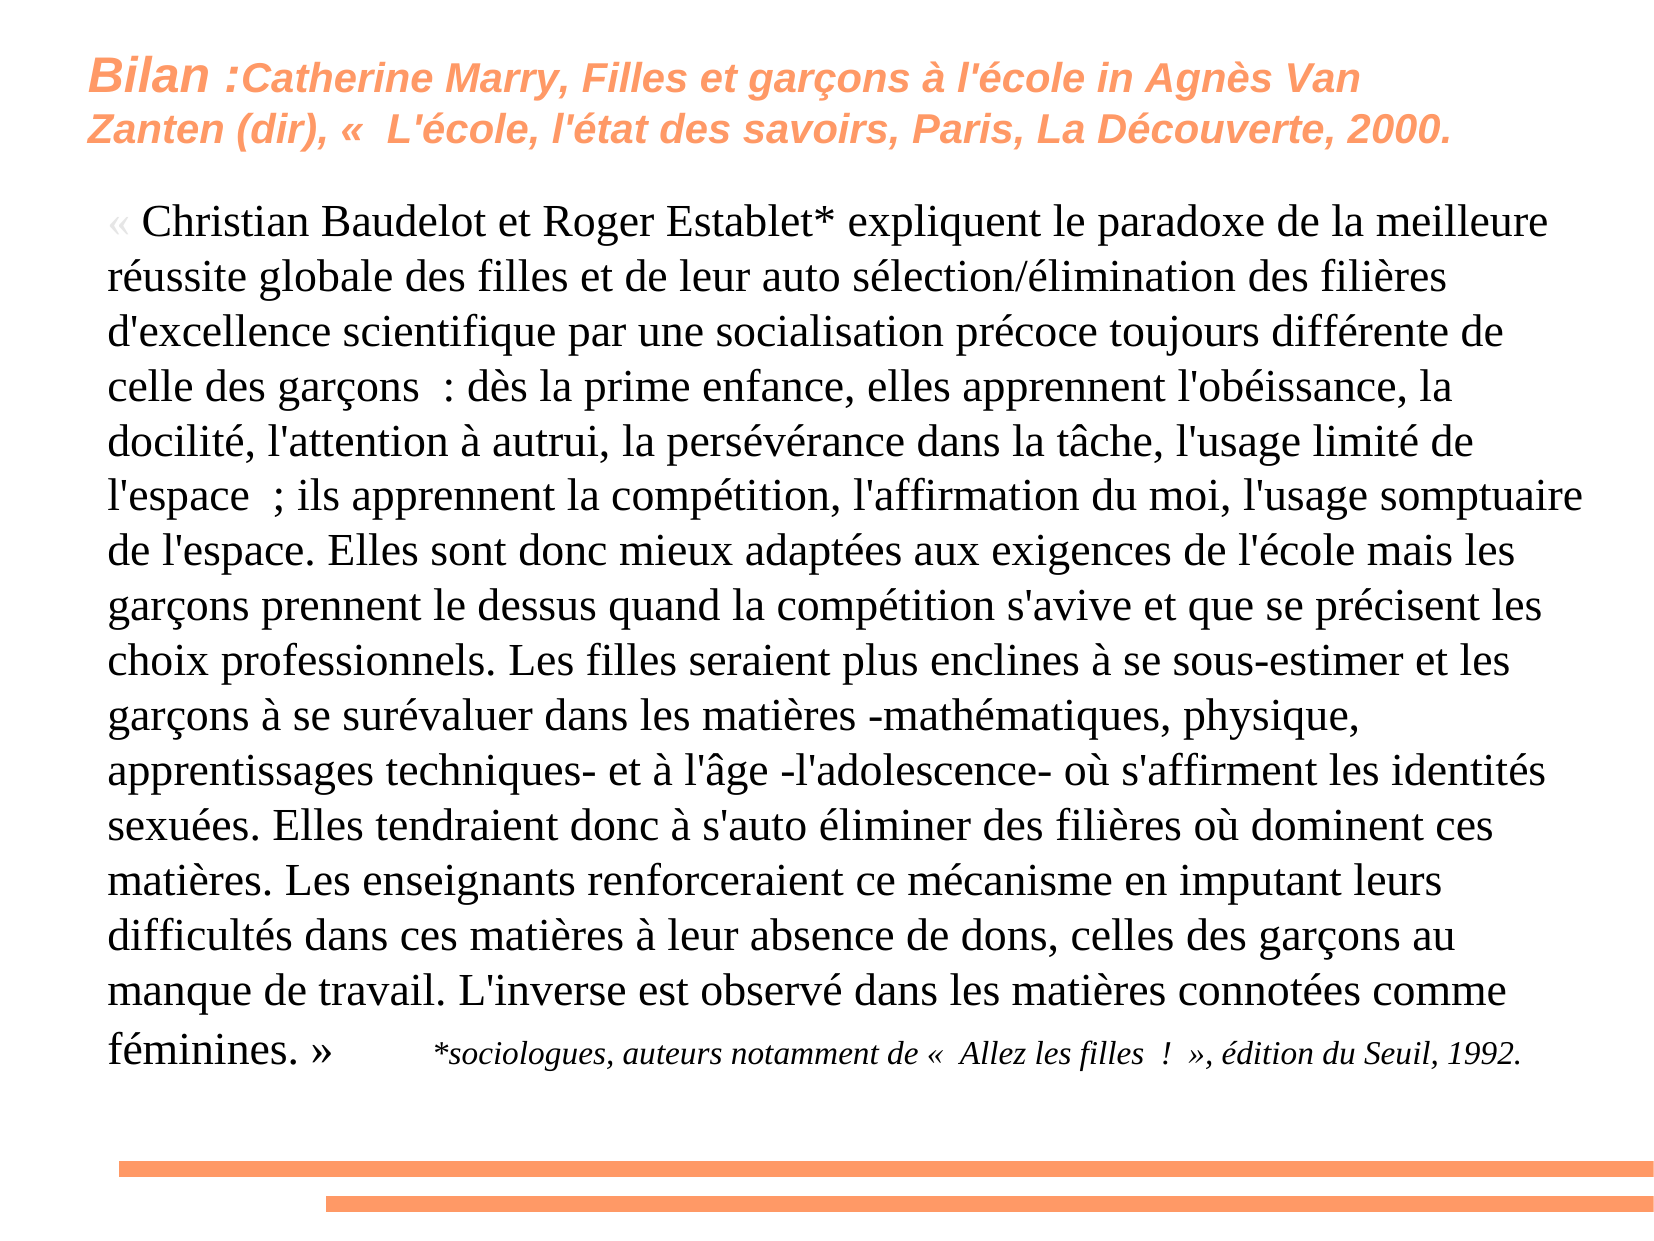

# Bilan :Catherine Marry, Filles et garçons à l'école in Agnès Van Zanten (dir), «  L'école, l'état des savoirs, Paris, La Découverte, 2000.
« Christian Baudelot et Roger Establet* expliquent le paradoxe de la meilleure réussite globale des filles et de leur auto sélection/élimination des filières d'excellence scientifique par une socialisation précoce toujours différente de celle des garçons  : dès la prime enfance, elles apprennent l'obéissance, la docilité, l'attention à autrui, la persévérance dans la tâche, l'usage limité de l'espace  ; ils apprennent la compétition, l'affirmation du moi, l'usage somptuaire de l'espace. Elles sont donc mieux adaptées aux exigences de l'école mais les garçons prennent le dessus quand la compétition s'avive et que se précisent les choix professionnels. Les filles seraient plus enclines à se sous-estimer et les garçons à se surévaluer dans les matières -mathématiques, physique, apprentissages techniques- et à l'âge -l'adolescence- où s'affirment les identités sexuées. Elles tendraient donc à s'auto éliminer des filières où dominent ces matières. Les enseignants renforceraient ce mécanisme en imputant leurs difficultés dans ces matières à leur absence de dons, celles des garçons au manque de travail. L'inverse est observé dans les matières connotées comme féminines. » *sociologues, auteurs notamment de «  Allez les filles  !  », édition du Seuil, 1992.